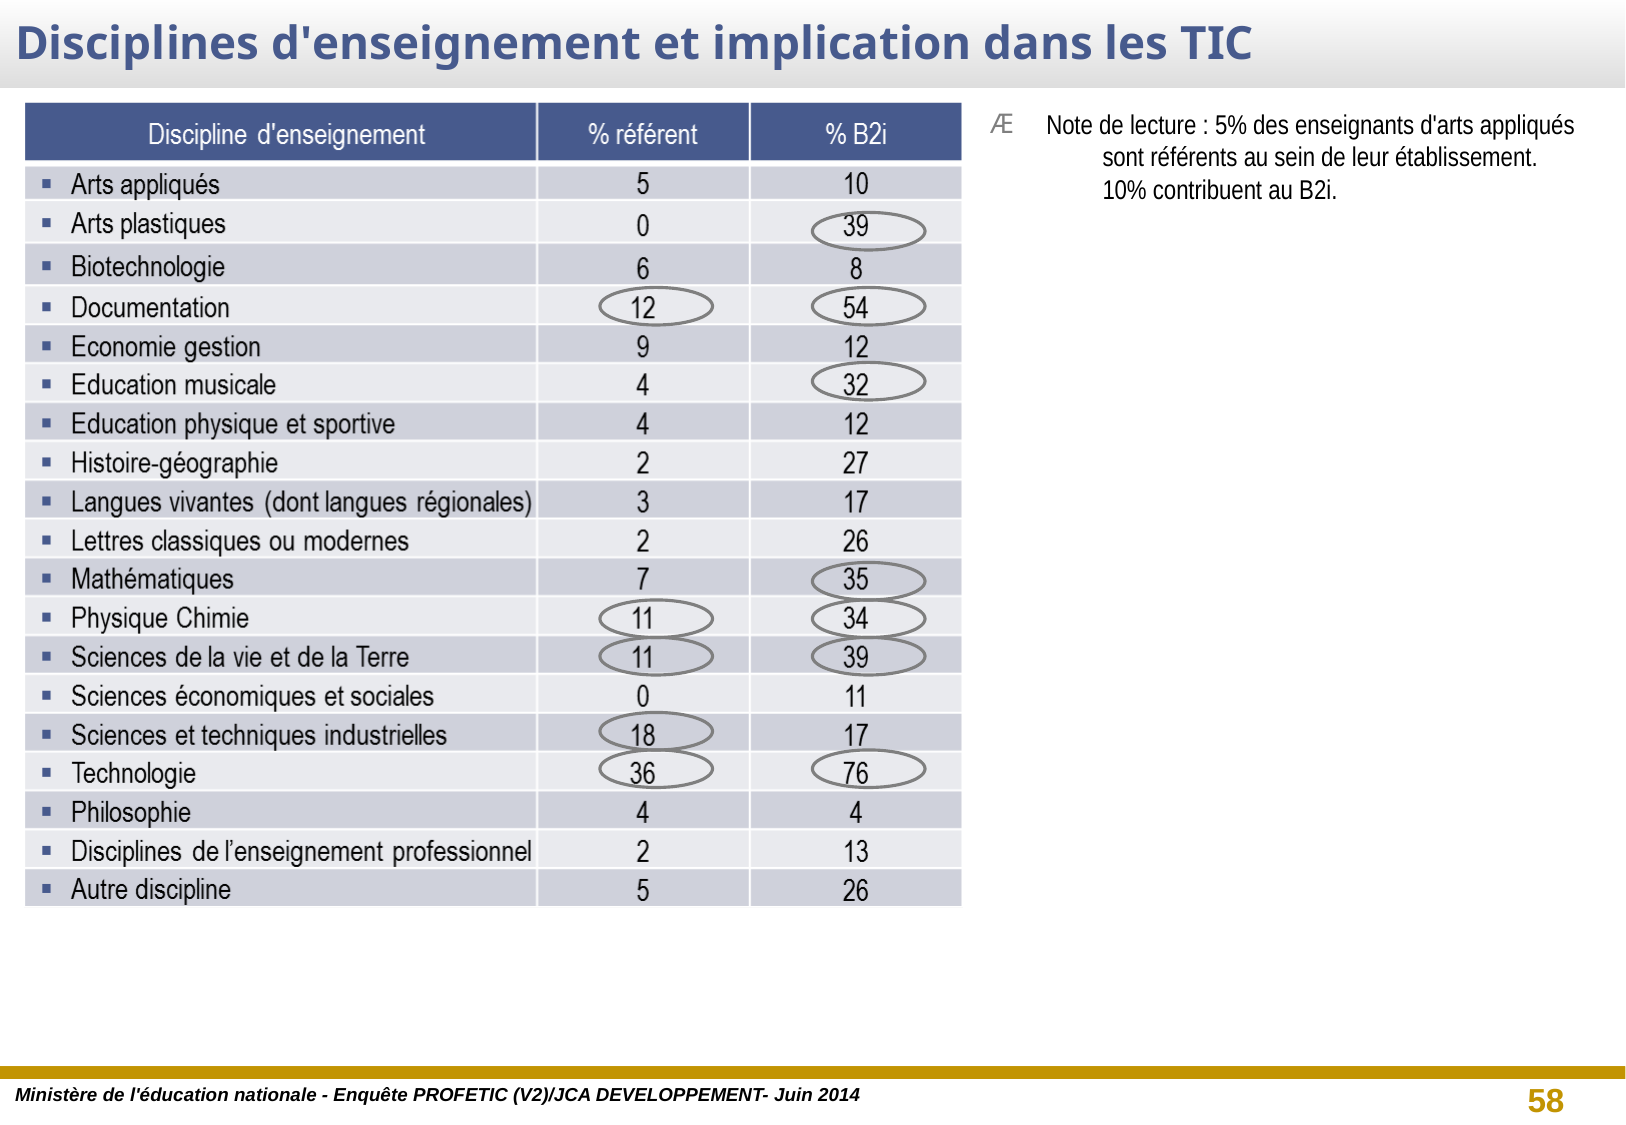

# Disciplines d'enseignement et implication dans les TIC
Note de lecture : 5% des enseignants d'arts appliqués sont référents au sein de leur établissement. 10% contribuent au B2i.
58
Ministère de l'éducation nationale - Enquête PROFETIC (V2)/JCA DEVELOPPEMENT- Juin 2014